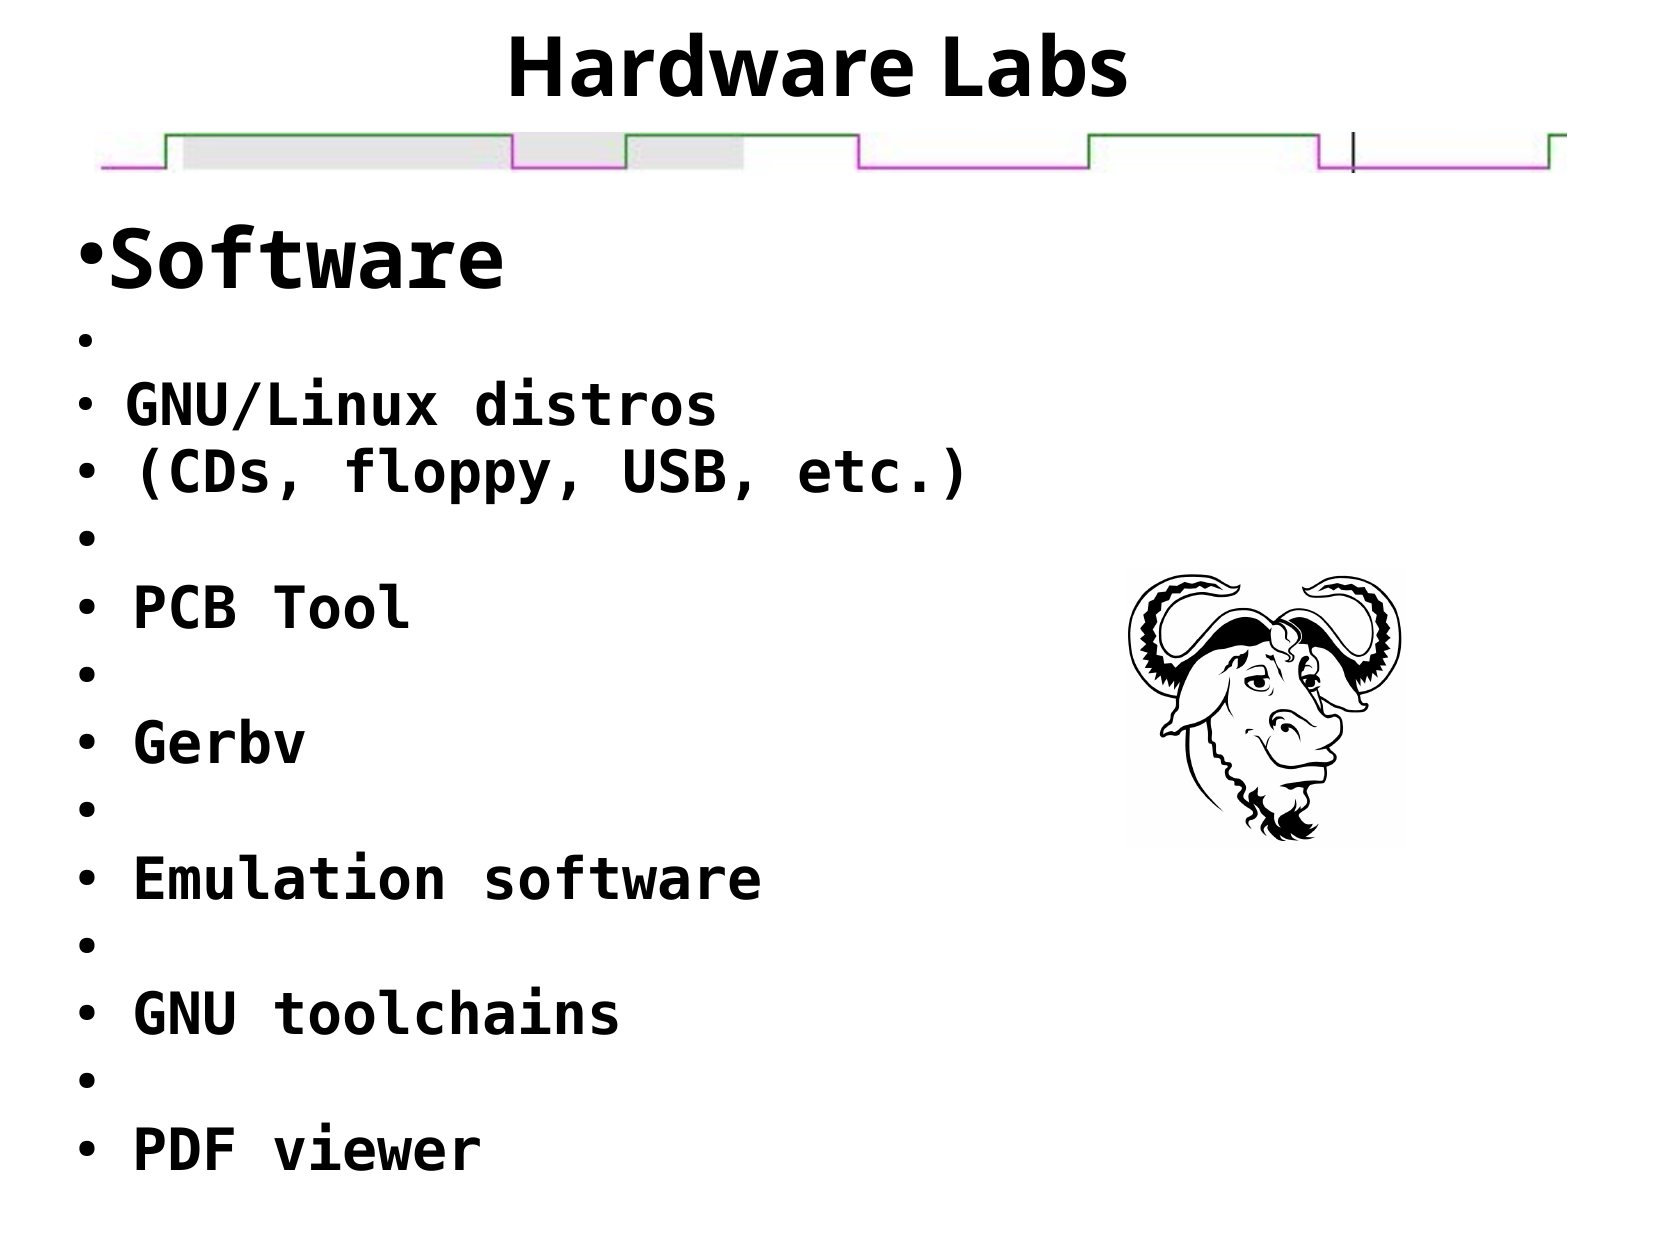

Hardware Labs
Software
 GNU/Linux distros
 (CDs, floppy, USB, etc.)
 PCB Tool
 Gerbv
 Emulation software
 GNU toolchains
 PDF viewer